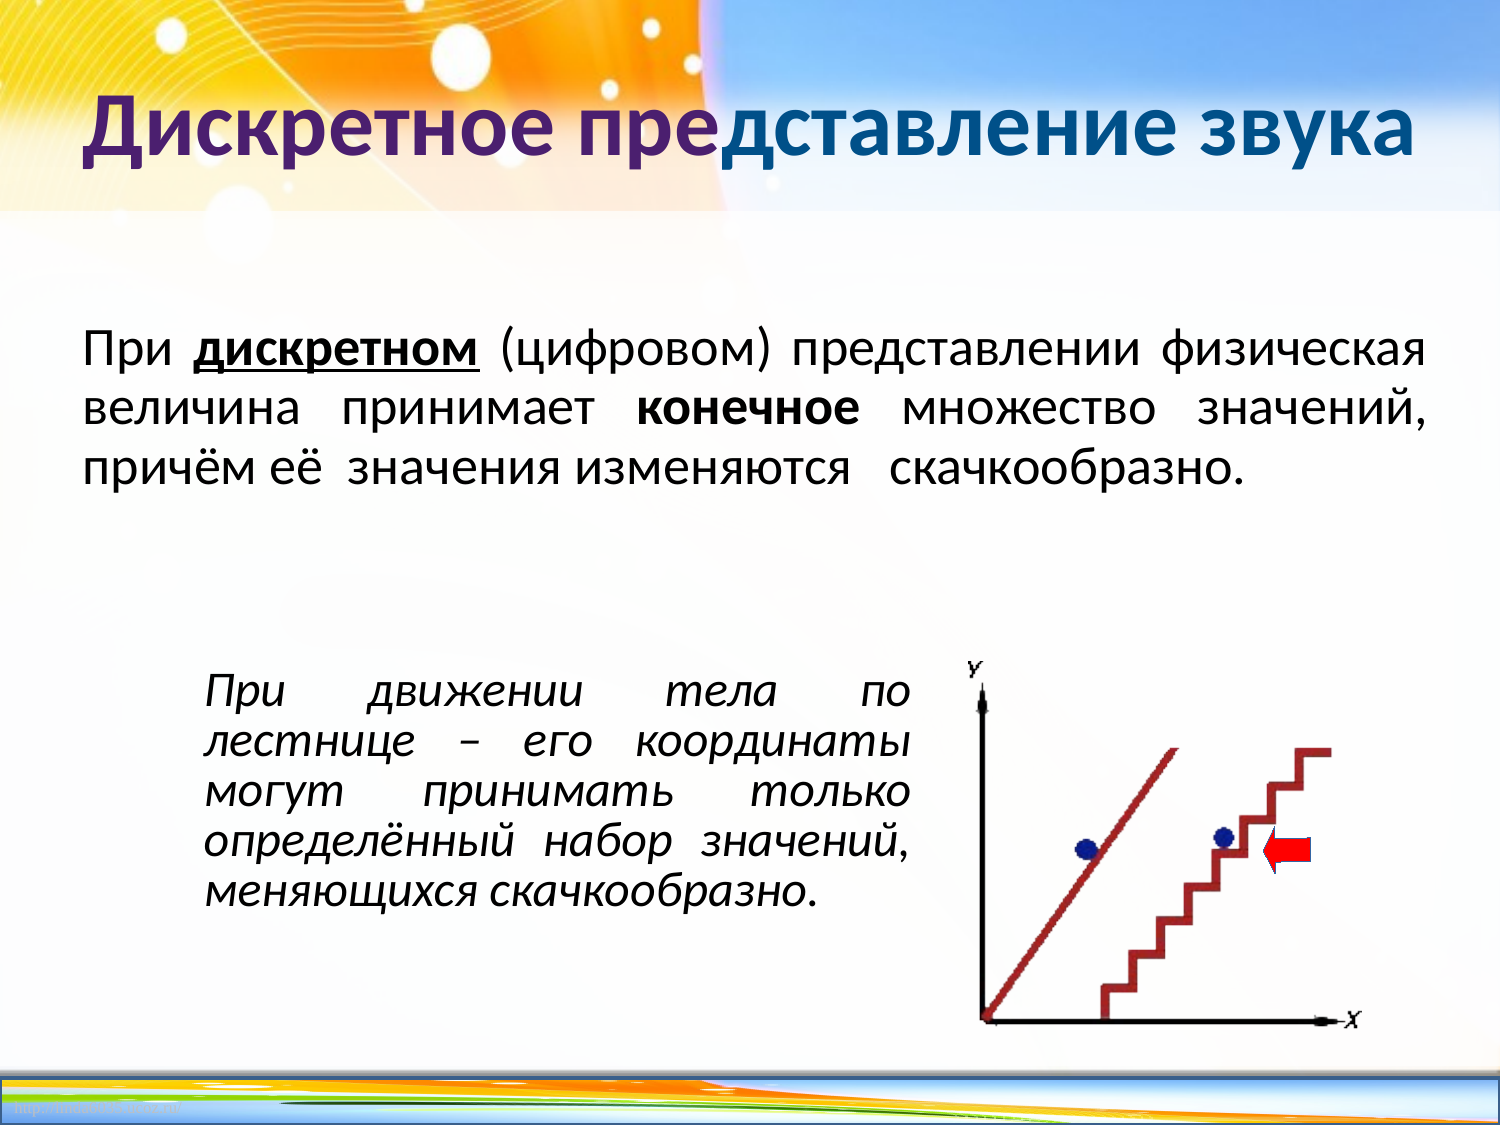

# Дискретное представление звука
При дискретном (цифровом) представлении физическая величина принимает конечное множество значений, причём её значения изменяются скачкообразно.
При движении тела по лестнице – его координаты могут принимать только определённый набор значений, меняющихся скачкообразно.